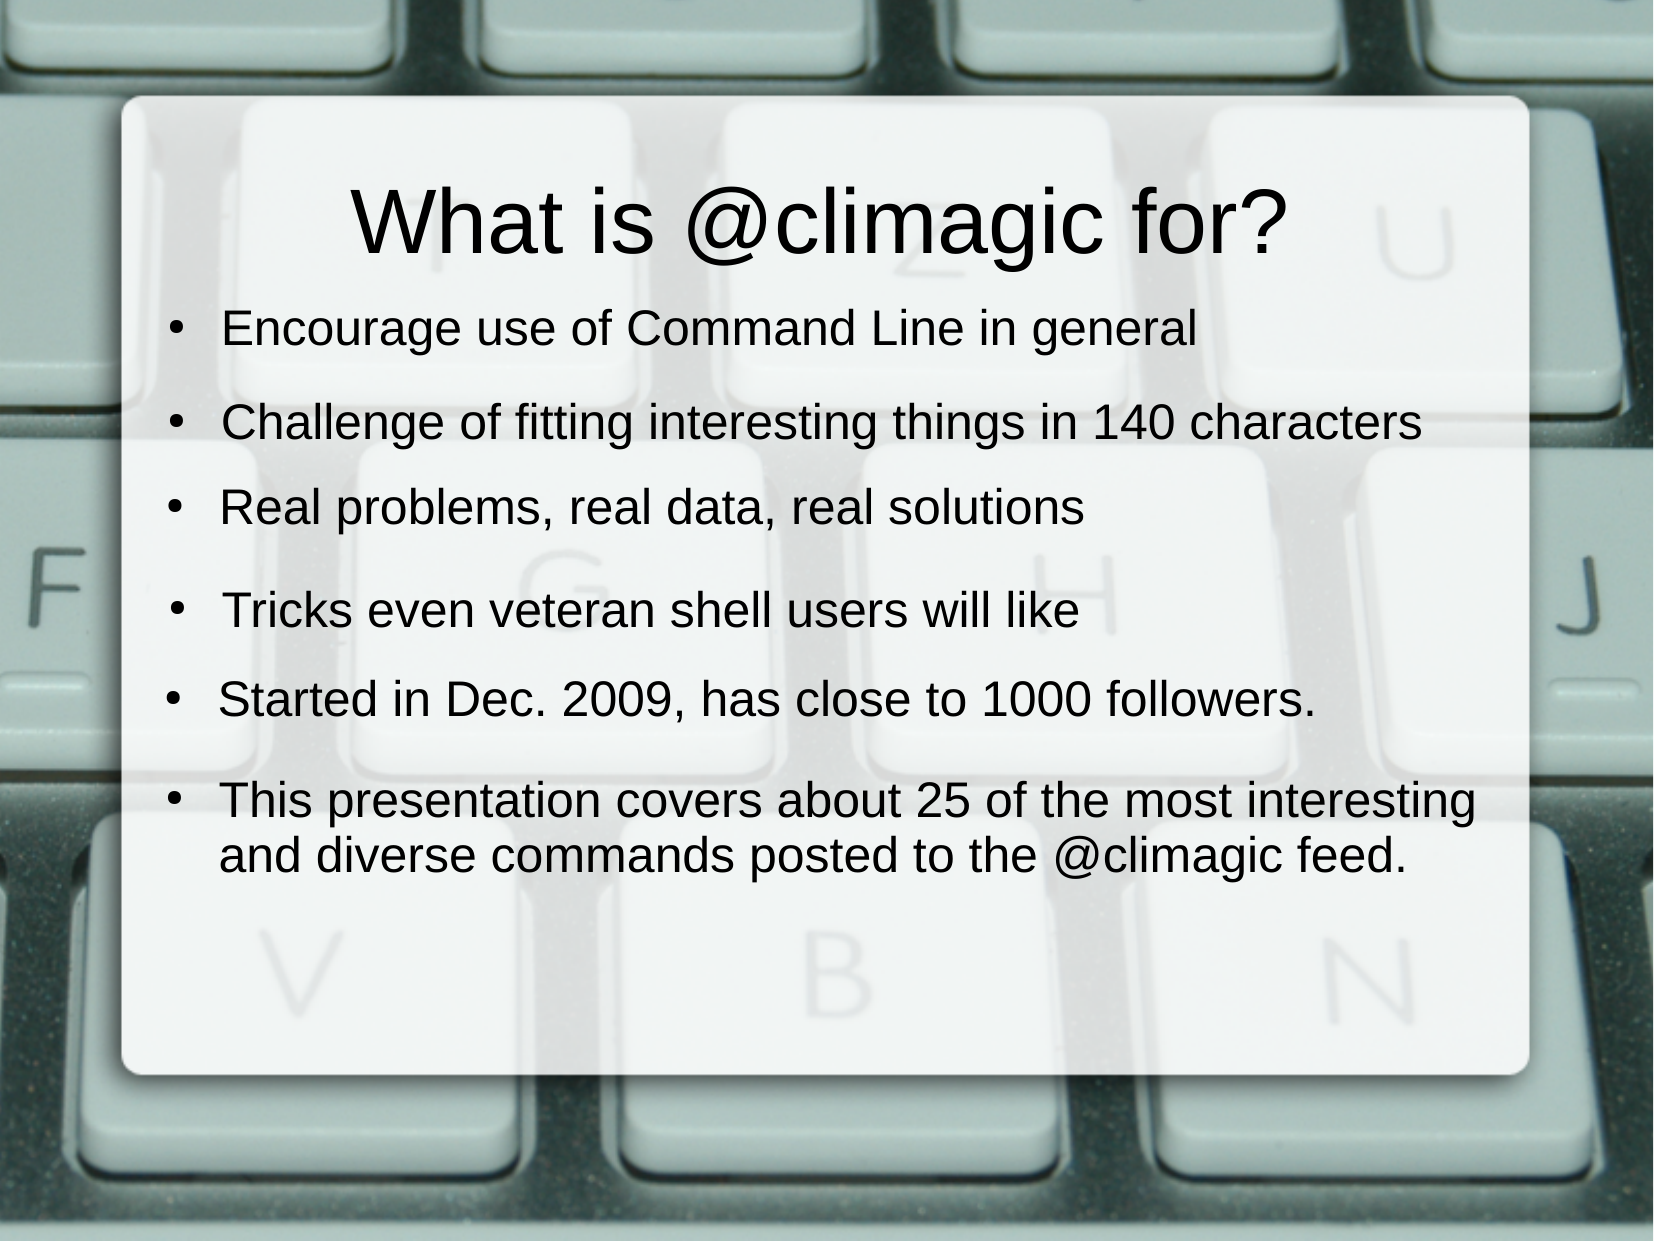

# What is @climagic for?
Encourage use of Command Line in general
Challenge of fitting interesting things in 140 characters
Real problems, real data, real solutions
Tricks even veteran shell users will like
Started in Dec. 2009, has close to 1000 followers.
This presentation covers about 25 of the most interesting and diverse commands posted to the @climagic feed.